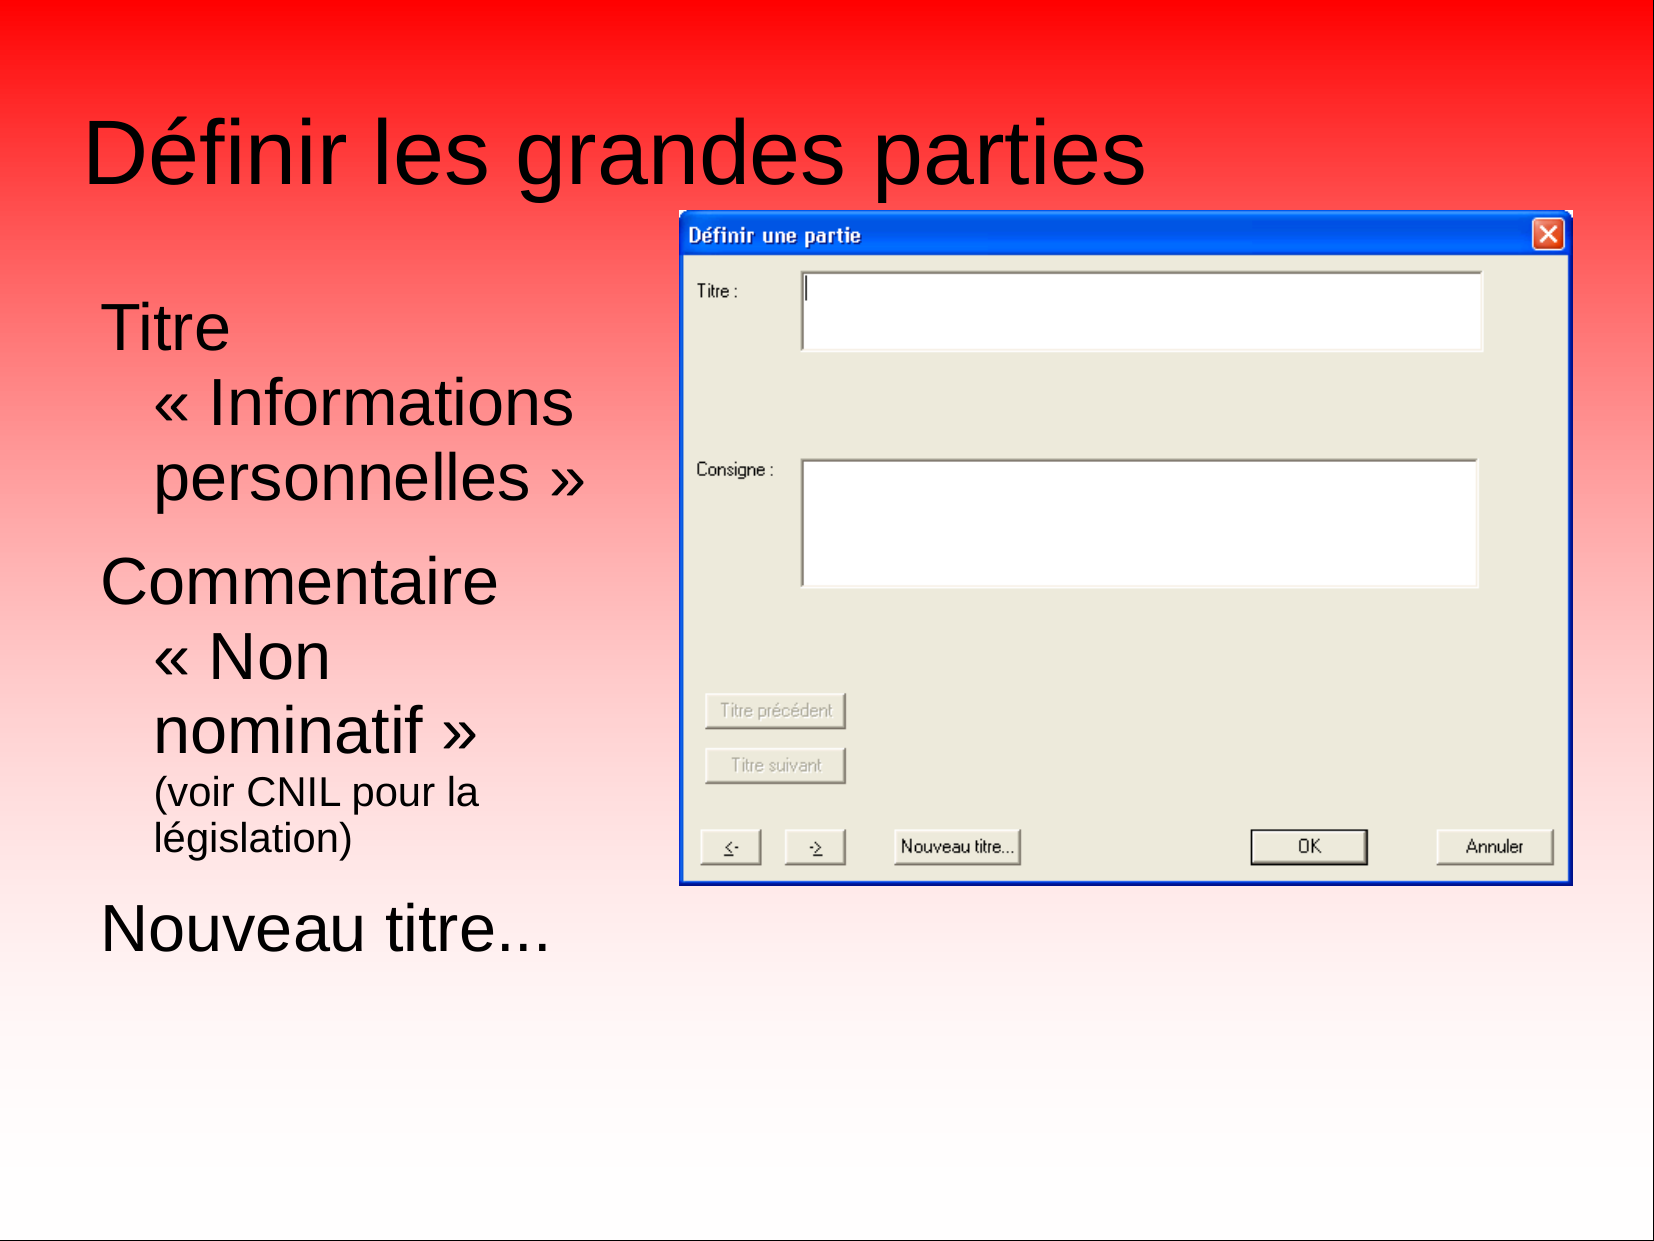

# Définir les grandes parties
Titre
« Informations personnelles »
Commentaire
« Non nominatif »
(voir CNIL pour la législation)
Nouveau titre...